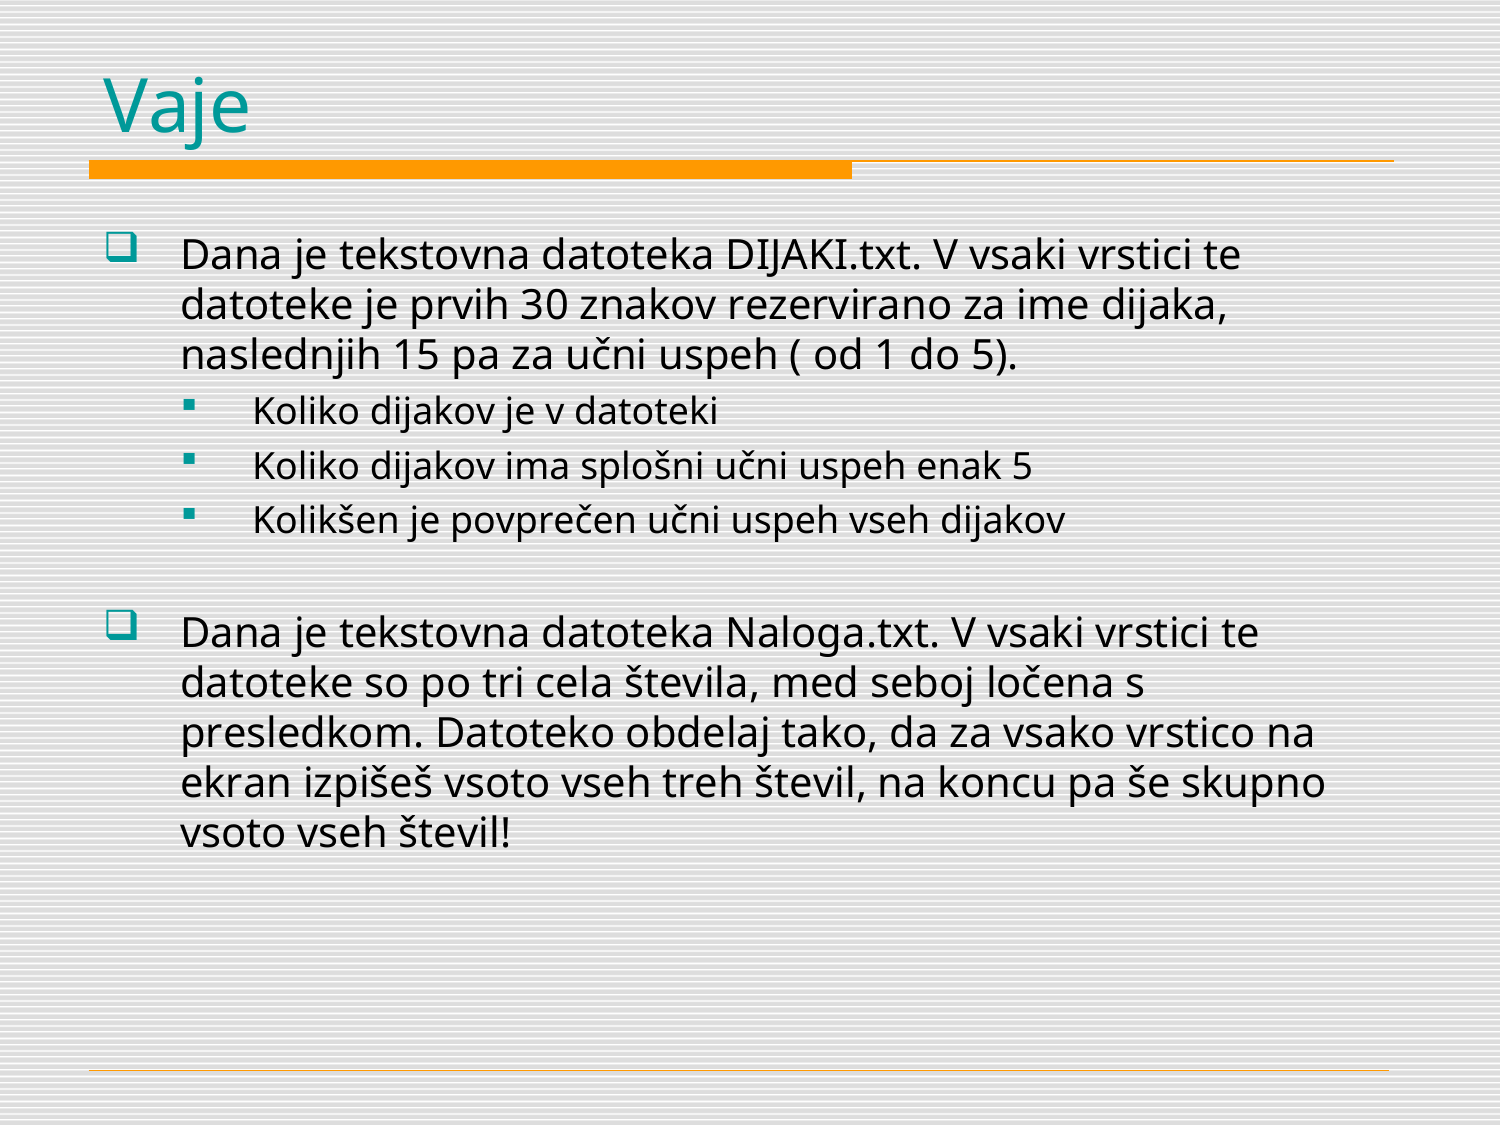

# Vaje
Dana je tekstovna datoteka DIJAKI.txt. V vsaki vrstici te datoteke je prvih 30 znakov rezervirano za ime dijaka, naslednjih 15 pa za učni uspeh ( od 1 do 5).
Koliko dijakov je v datoteki
Koliko dijakov ima splošni učni uspeh enak 5
Kolikšen je povprečen učni uspeh vseh dijakov
Dana je tekstovna datoteka Naloga.txt. V vsaki vrstici te datoteke so po tri cela števila, med seboj ločena s presledkom. Datoteko obdelaj tako, da za vsako vrstico na ekran izpišeš vsoto vseh treh števil, na koncu pa še skupno vsoto vseh števil!